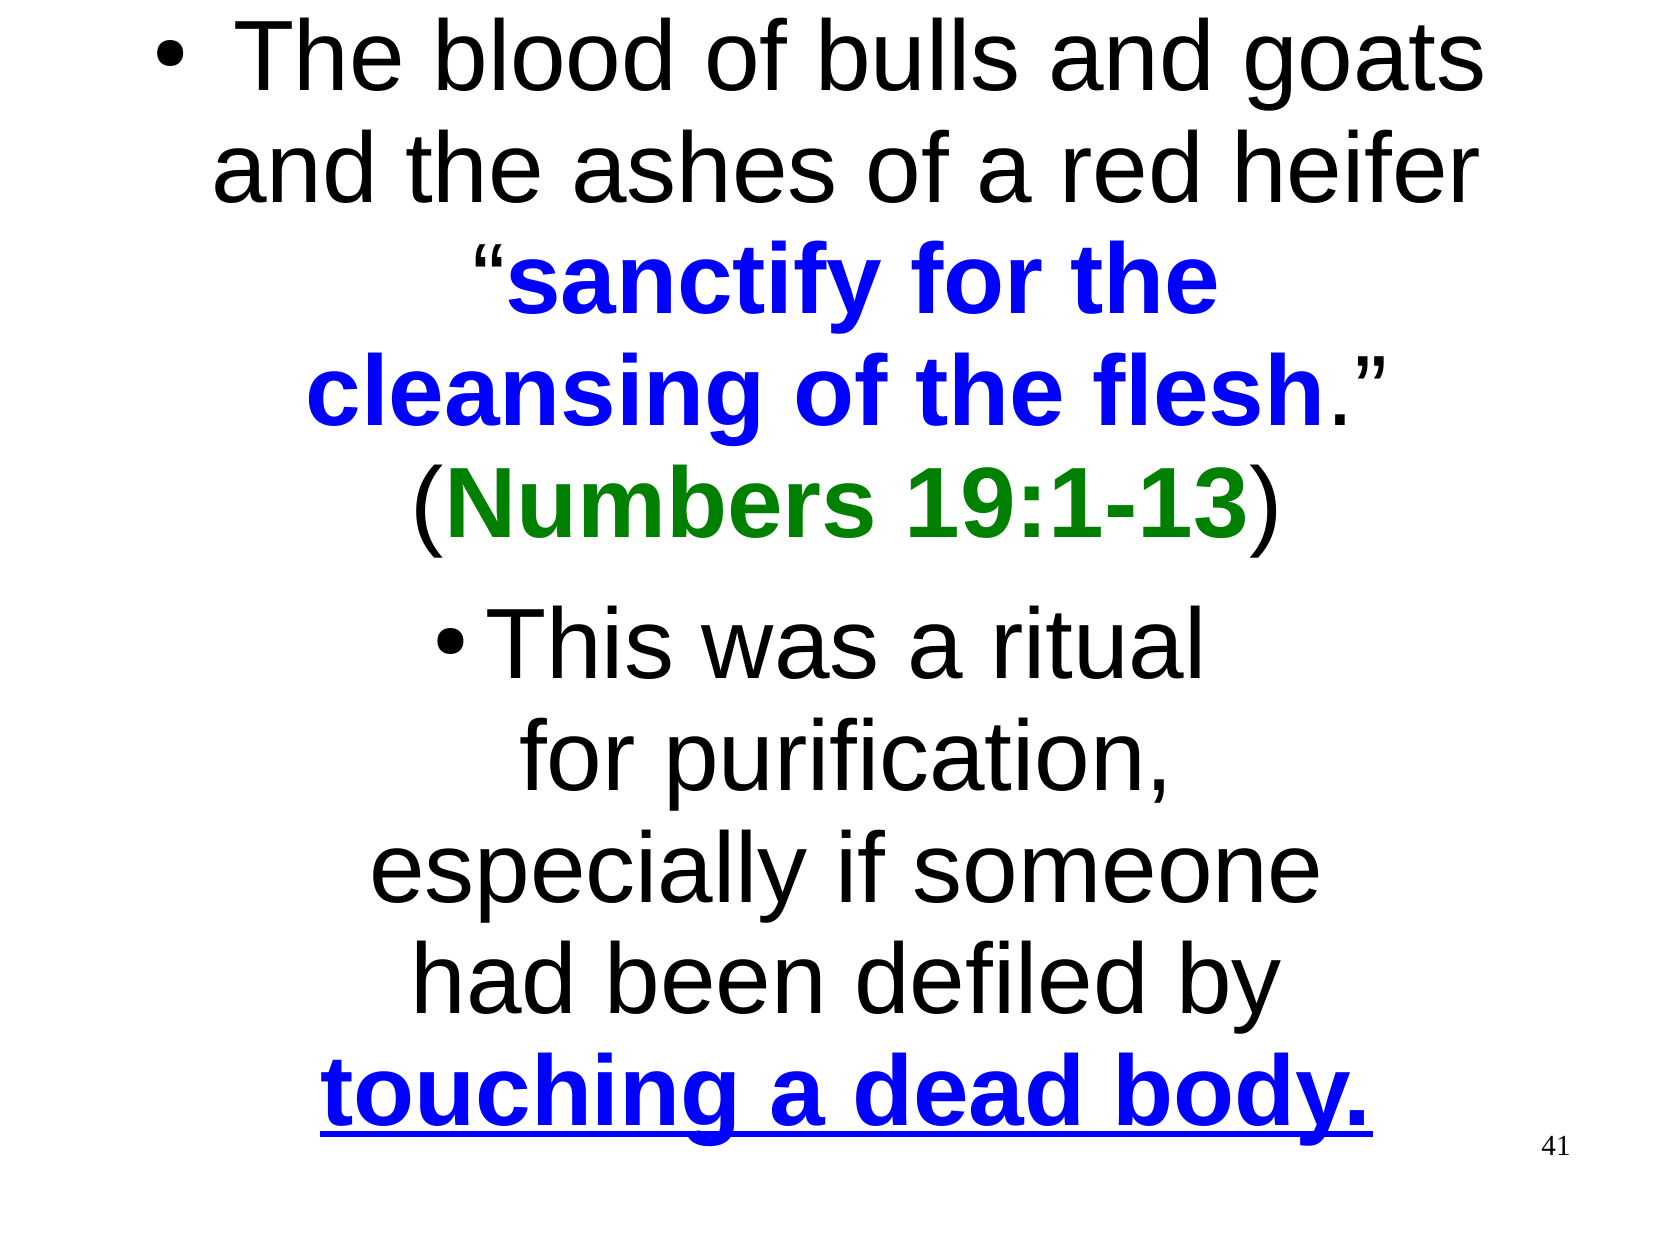

# The blood of bulls and goats and the ashes of a red heifer “sanctify for the cleansing of the flesh.” (Numbers 19:1-13)
This was a ritual
for purification,
especially if someone
had been defiled by
touching a dead body.
41